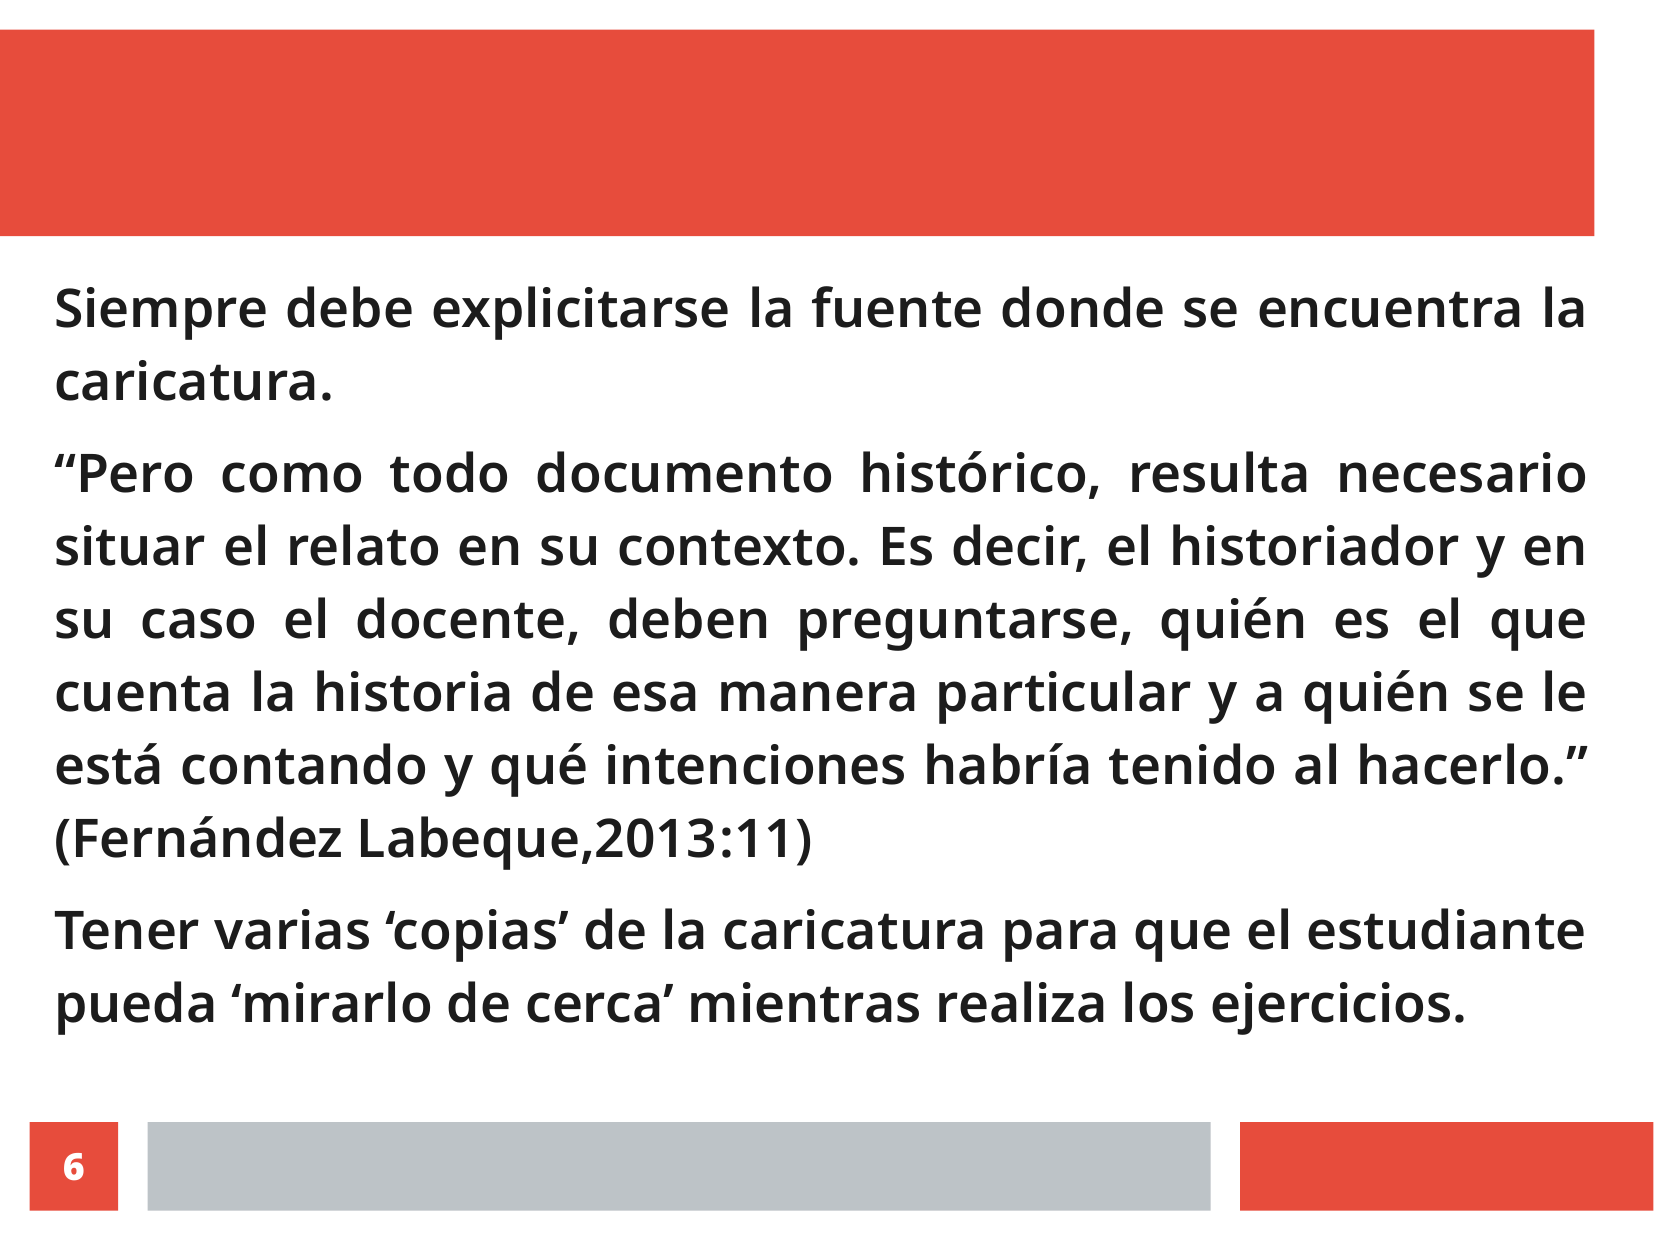

#
Siempre debe explicitarse la fuente donde se encuentra la caricatura.
“Pero como todo documento histórico, resulta necesario situar el relato en su contexto. Es decir, el historiador y en su caso el docente, deben preguntarse, quién es el que cuenta la historia de esa manera particular y a quién se le está contando y qué intenciones habría tenido al hacerlo.” (Fernández Labeque,2013:11)
Tener varias ‘copias’ de la caricatura para que el estudiante pueda ‘mirarlo de cerca’ mientras realiza los ejercicios.
6